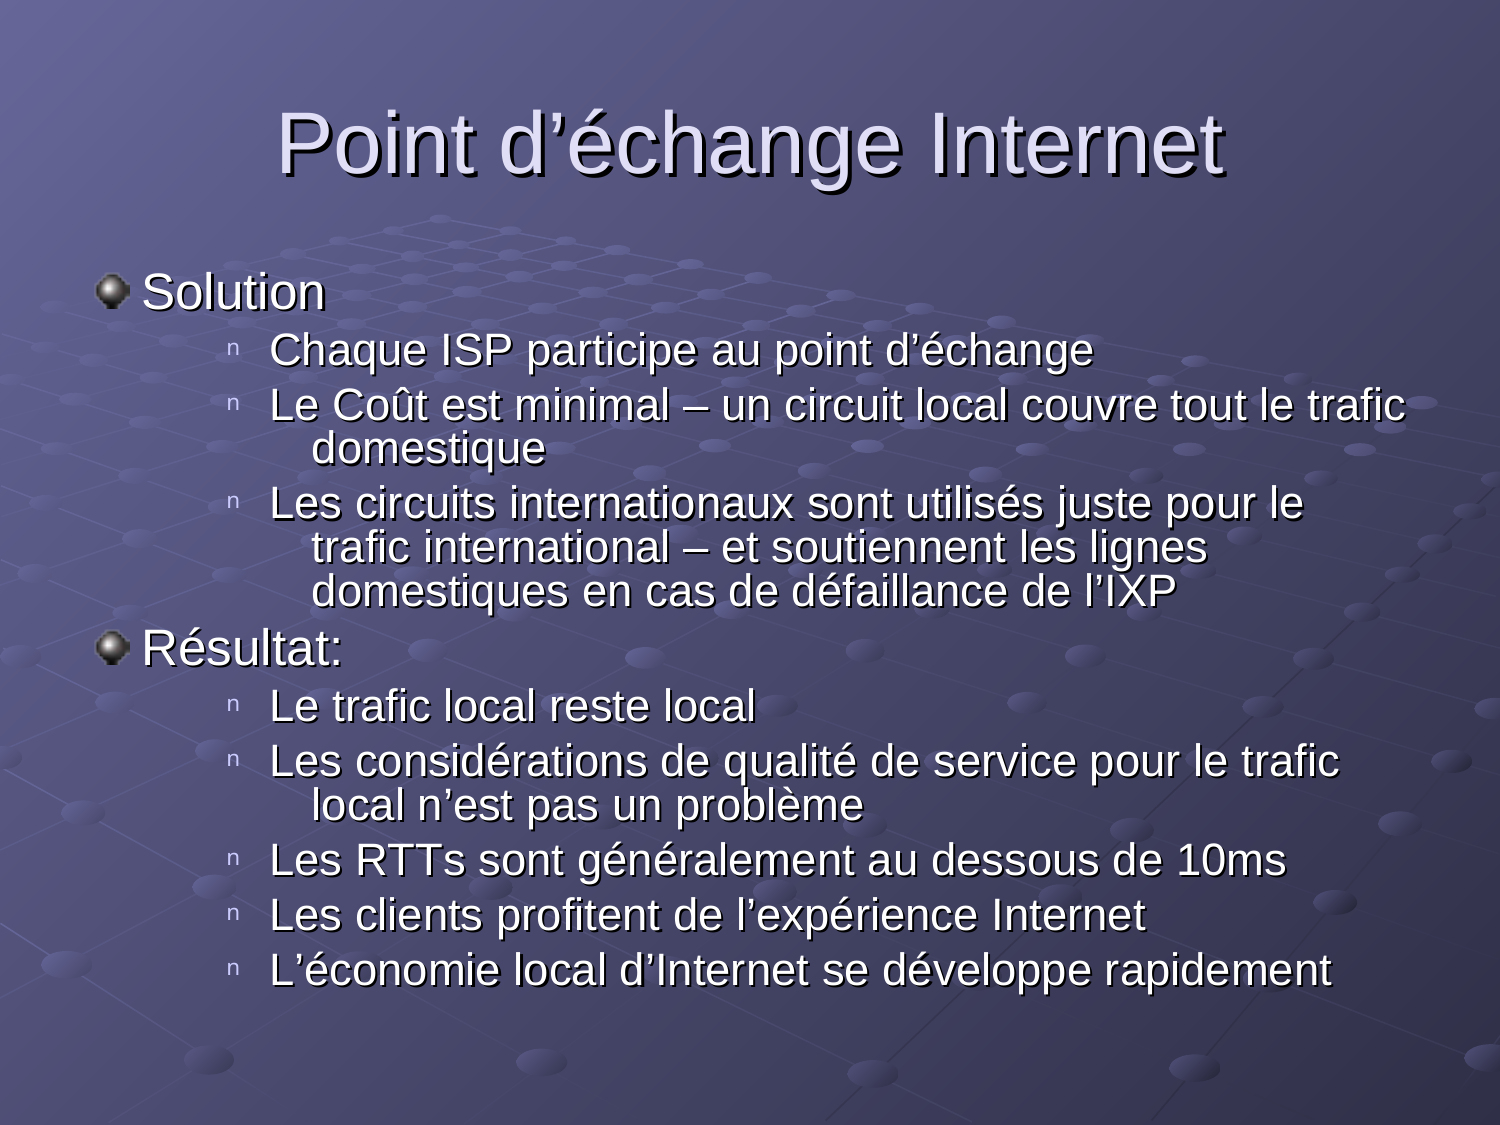

# Point d’échange Internet
Solution
Chaque ISP participe au point d’échange
Le Coût est minimal – un circuit local couvre tout le trafic domestique
Les circuits internationaux sont utilisés juste pour le trafic international – et soutiennent les lignes domestiques en cas de défaillance de l’IXP
Résultat:
Le trafic local reste local
Les considérations de qualité de service pour le trafic local n’est pas un problème
Les RTTs sont généralement au dessous de 10ms
Les clients profitent de l’expérience Internet
L’économie local d’Internet se développe rapidement